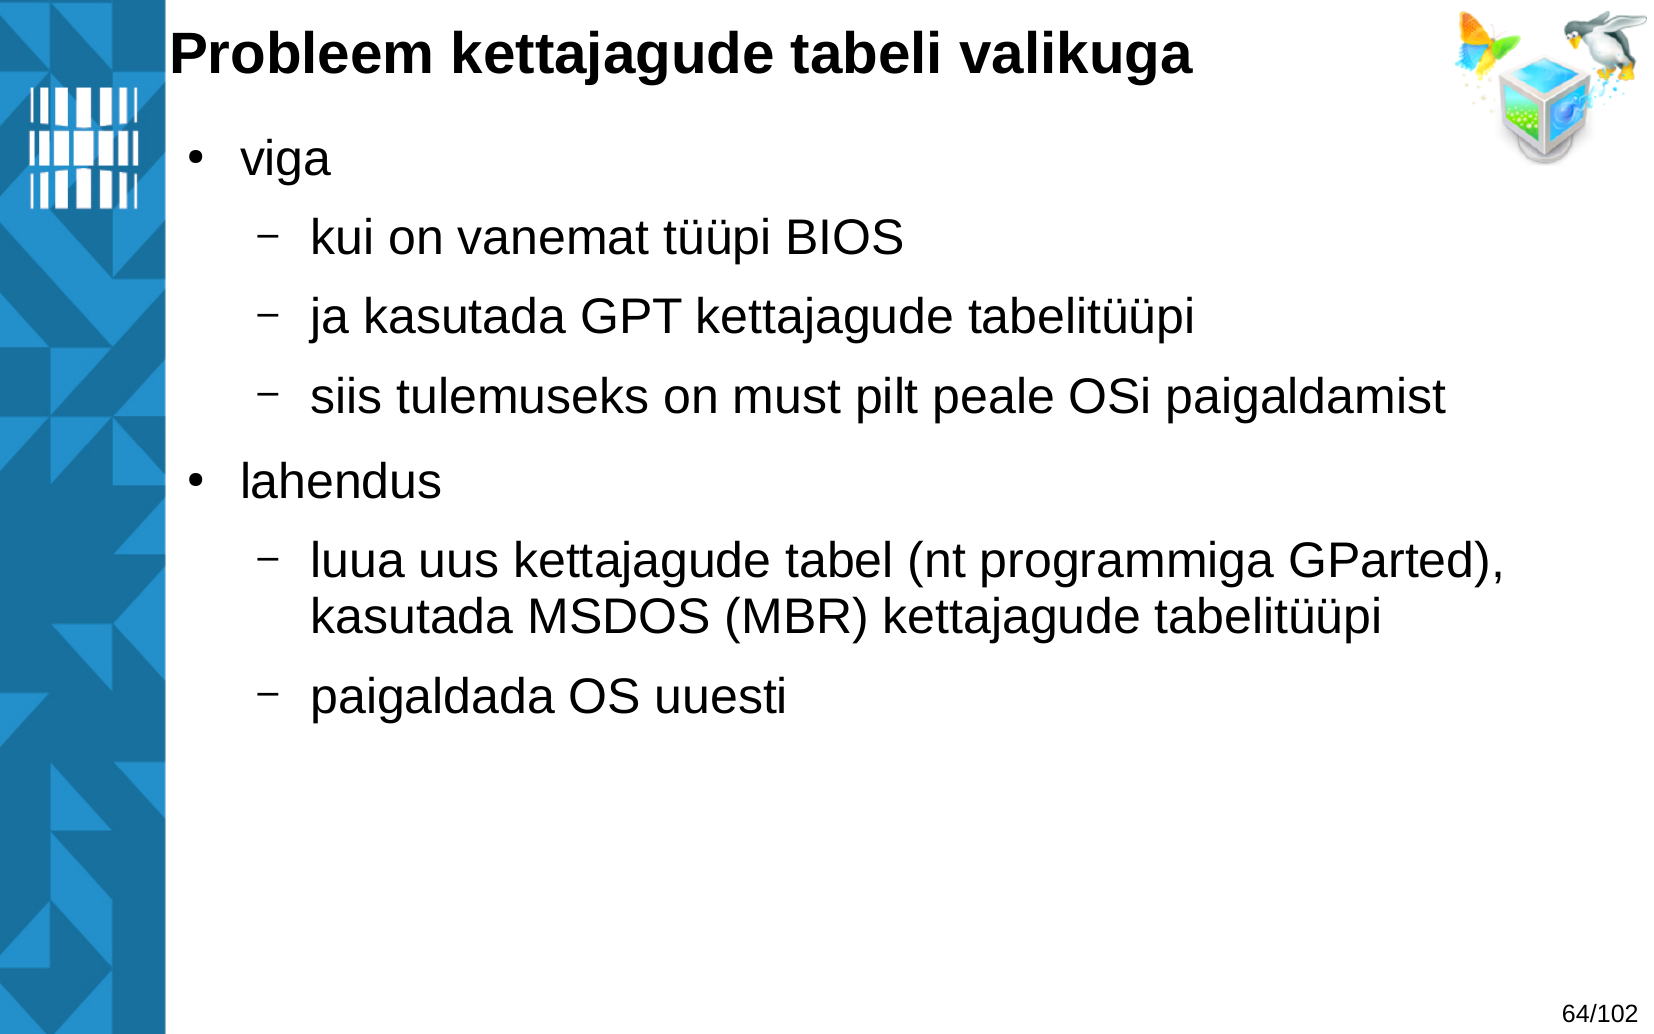

# Probleem kettajagude tabeli valikuga
viga
kui on vanemat tüüpi BIOS
ja kasutada GPT kettajagude tabelitüüpi
siis tulemuseks on must pilt peale OSi paigaldamist
lahendus
luua uus kettajagude tabel (nt programmiga GParted), kasutada MSDOS (MBR) kettajagude tabelitüüpi
paigaldada OS uuesti